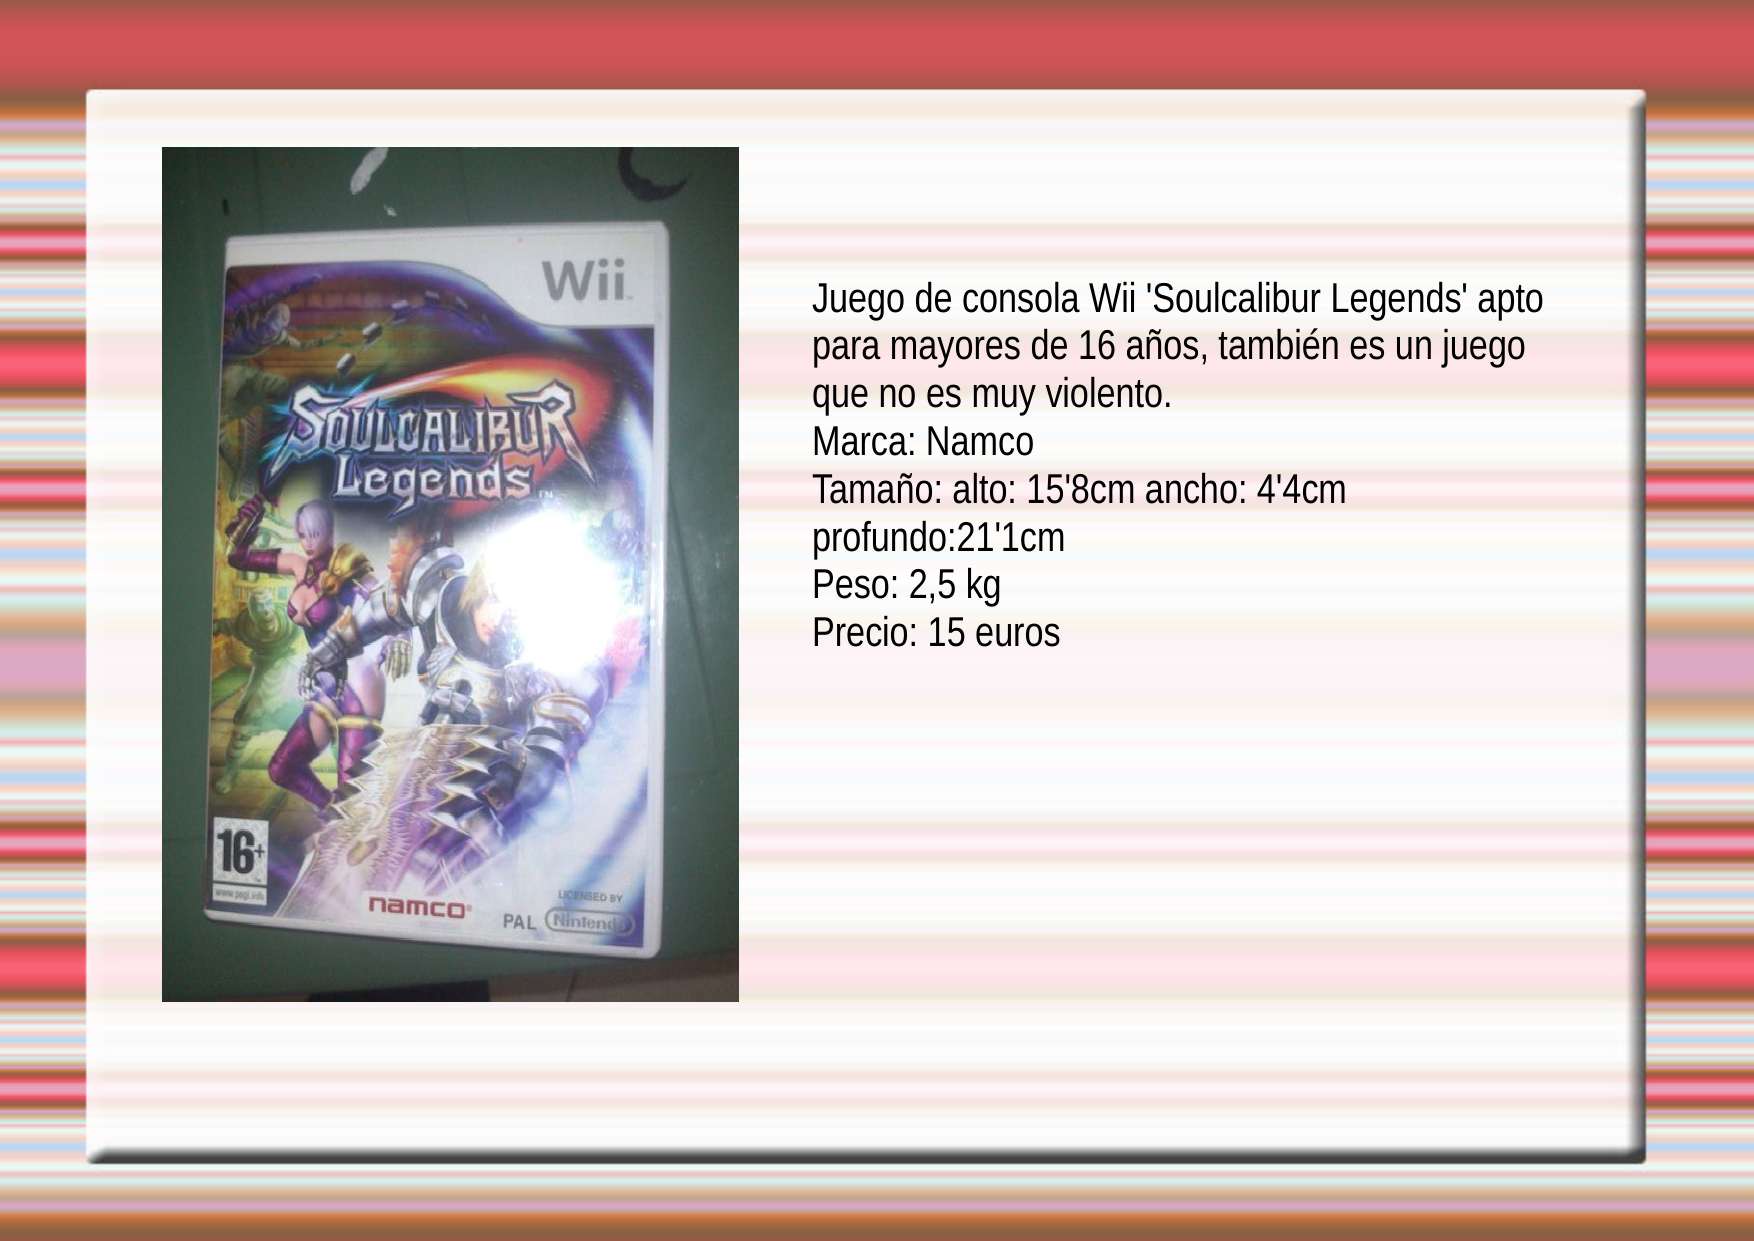

Juego de consola Wii 'Soulcalibur Legends' apto para mayores de 16 años, también es un juego que no es muy violento.
Marca: Namco
Tamaño: alto: 15'8cm ancho: 4'4cm profundo:21'1cm
Peso: 2,5 kg
Precio: 15 euros